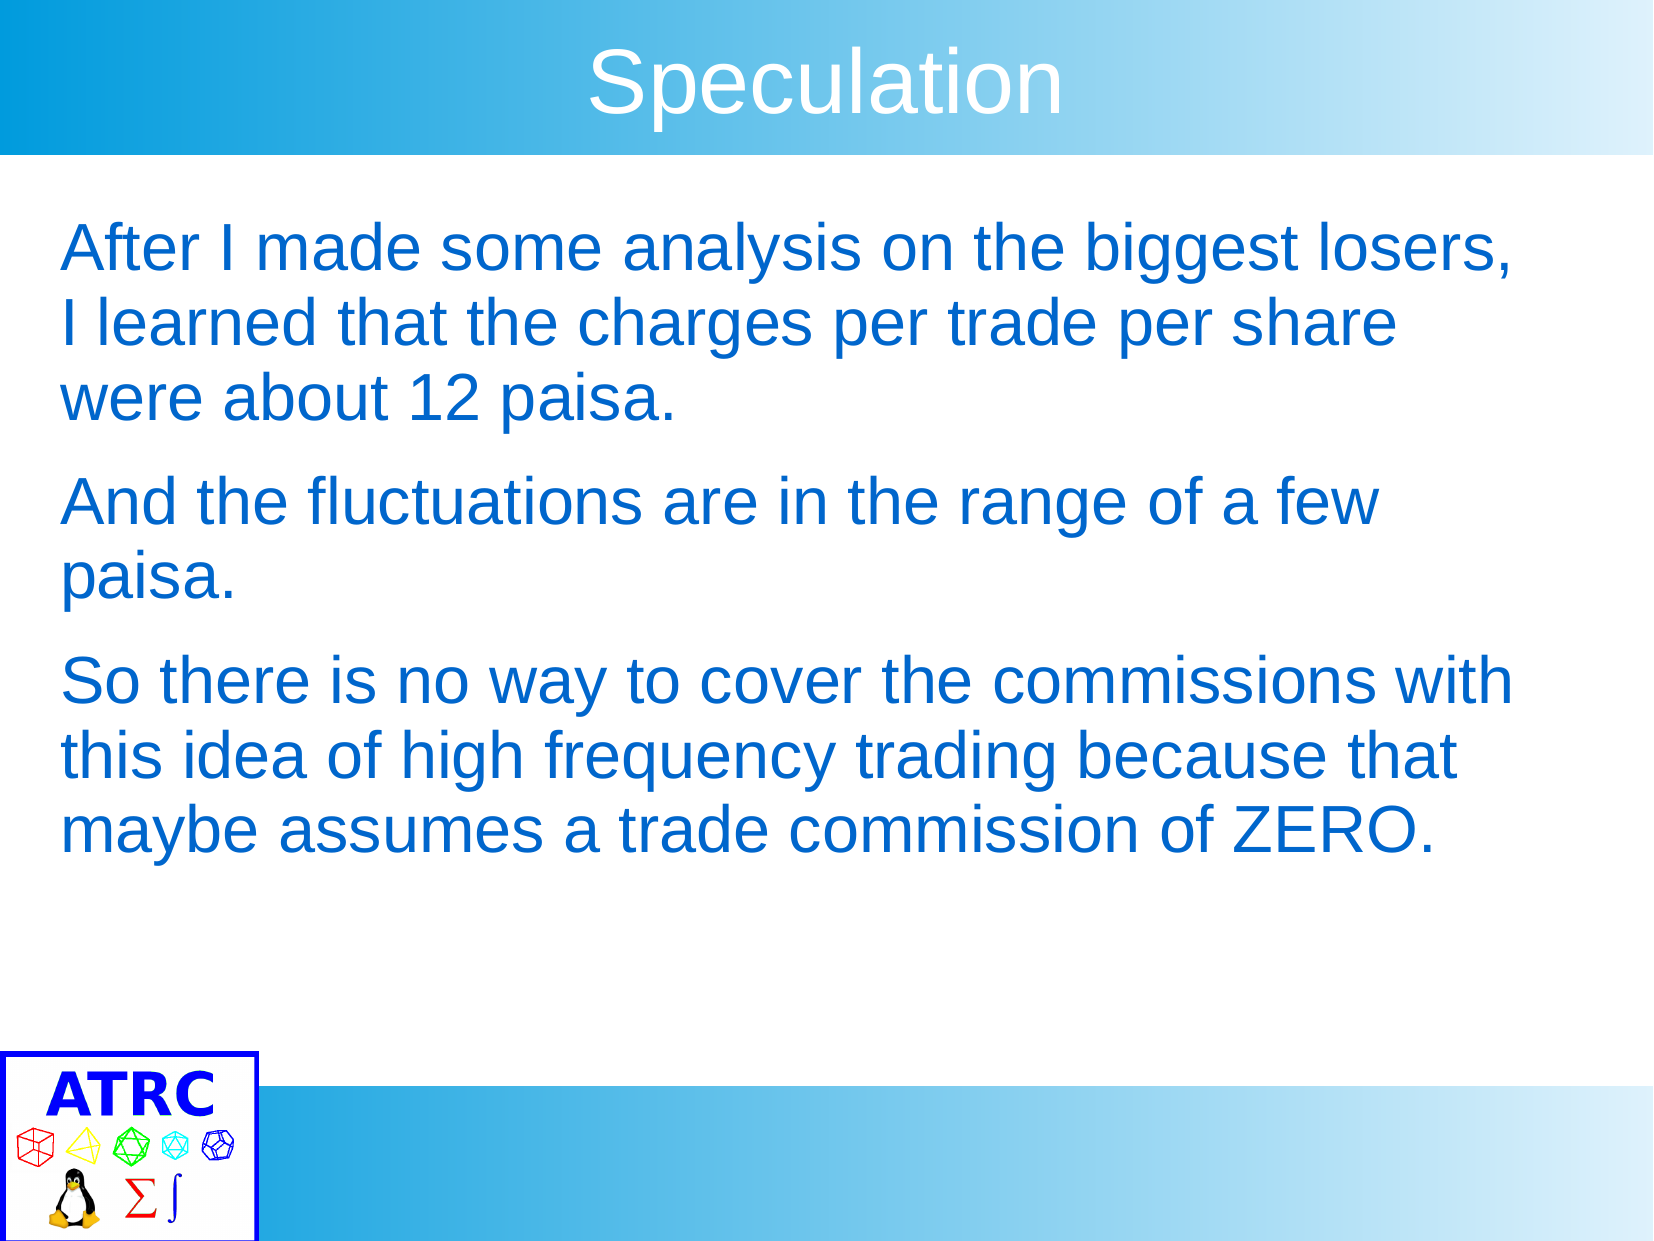

# Speculation
After I made some analysis on the biggest losers, I learned that the charges per trade per share were about 12 paisa.
And the fluctuations are in the range of a few paisa.
So there is no way to cover the commissions with this idea of high frequency trading because that maybe assumes a trade commission of ZERO.